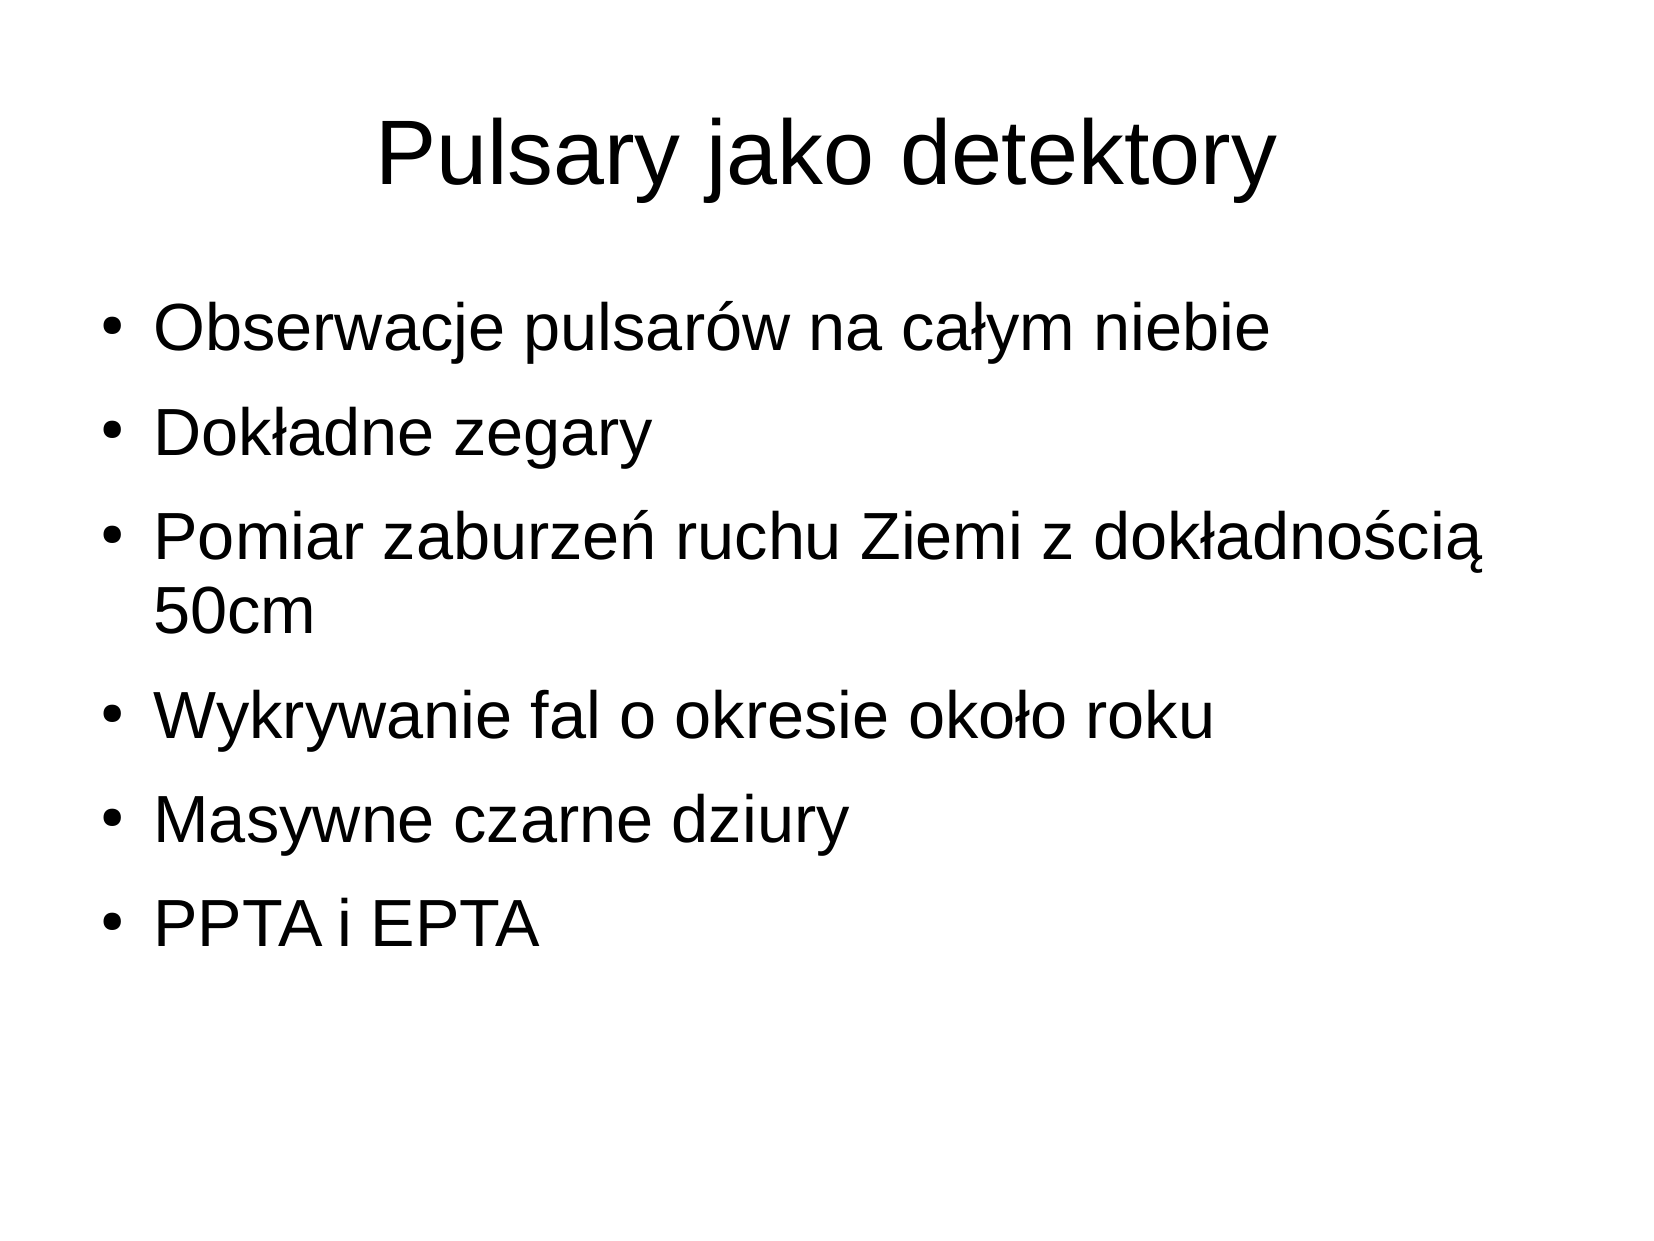

# Pulsary jako detektory
Obserwacje pulsarów na całym niebie
Dokładne zegary
Pomiar zaburzeń ruchu Ziemi z dokładnością 50cm
Wykrywanie fal o okresie około roku
Masywne czarne dziury
PPTA i EPTA